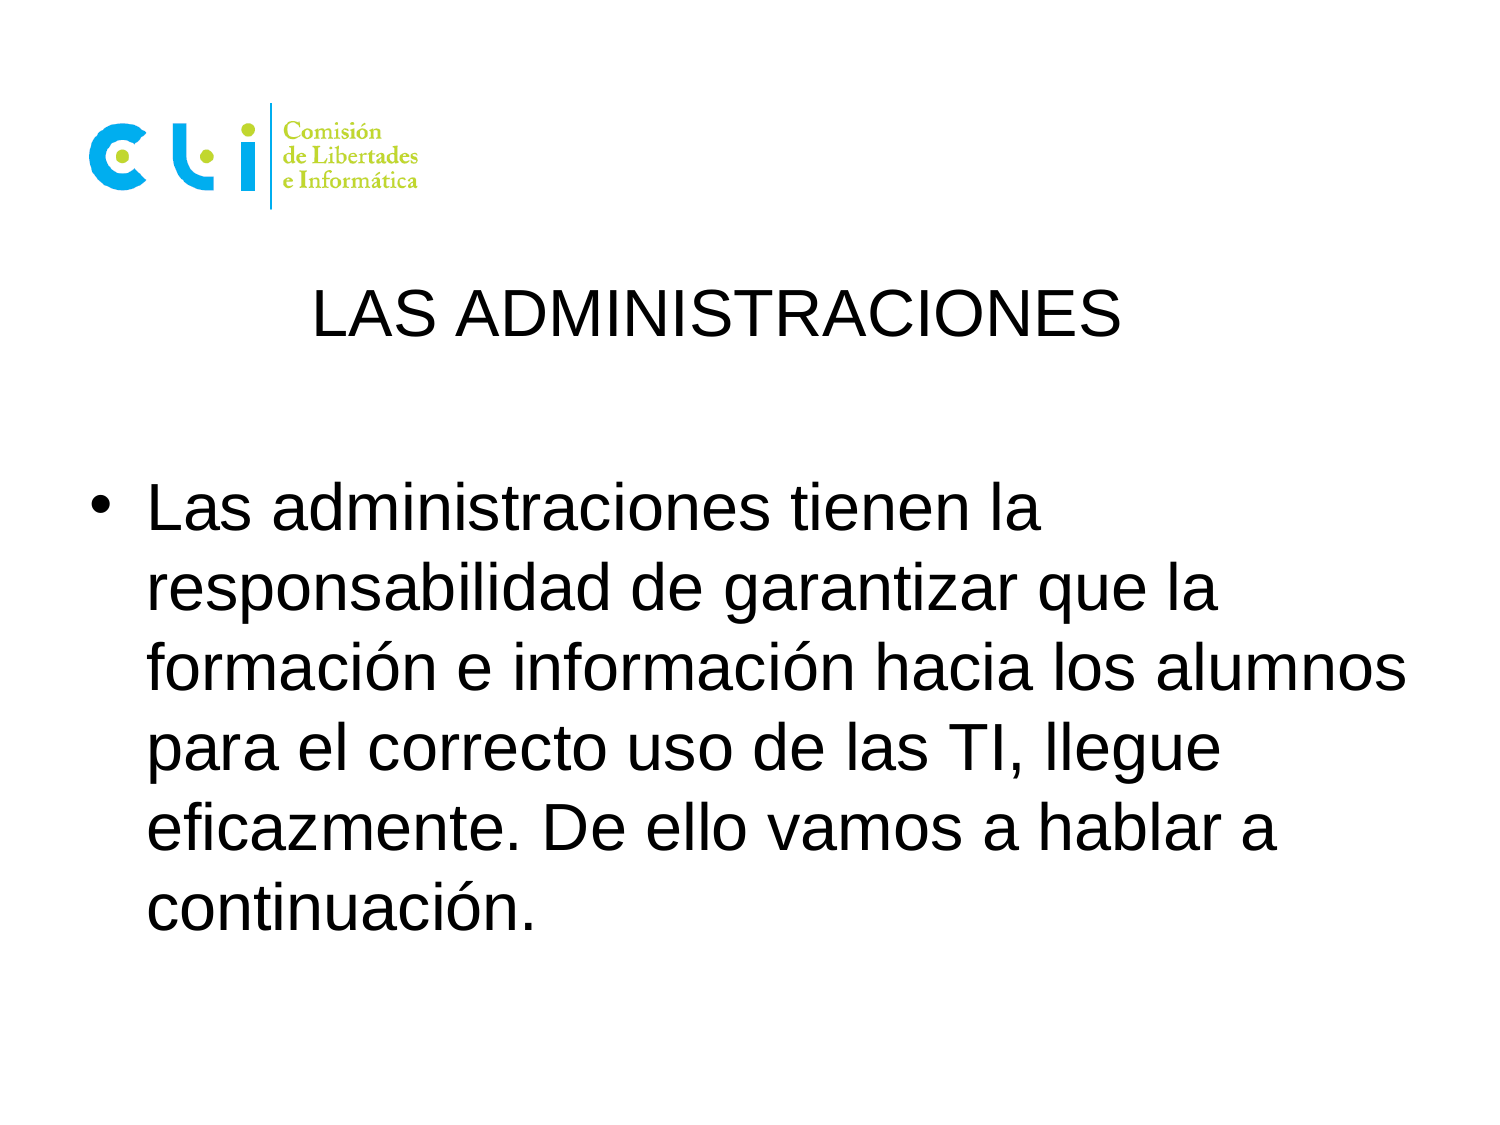

# LAS ADMINISTRACIONES
Las administraciones tienen la responsabilidad de garantizar que la formación e información hacia los alumnos para el correcto uso de las TI, llegue eficazmente. De ello vamos a hablar a continuación.